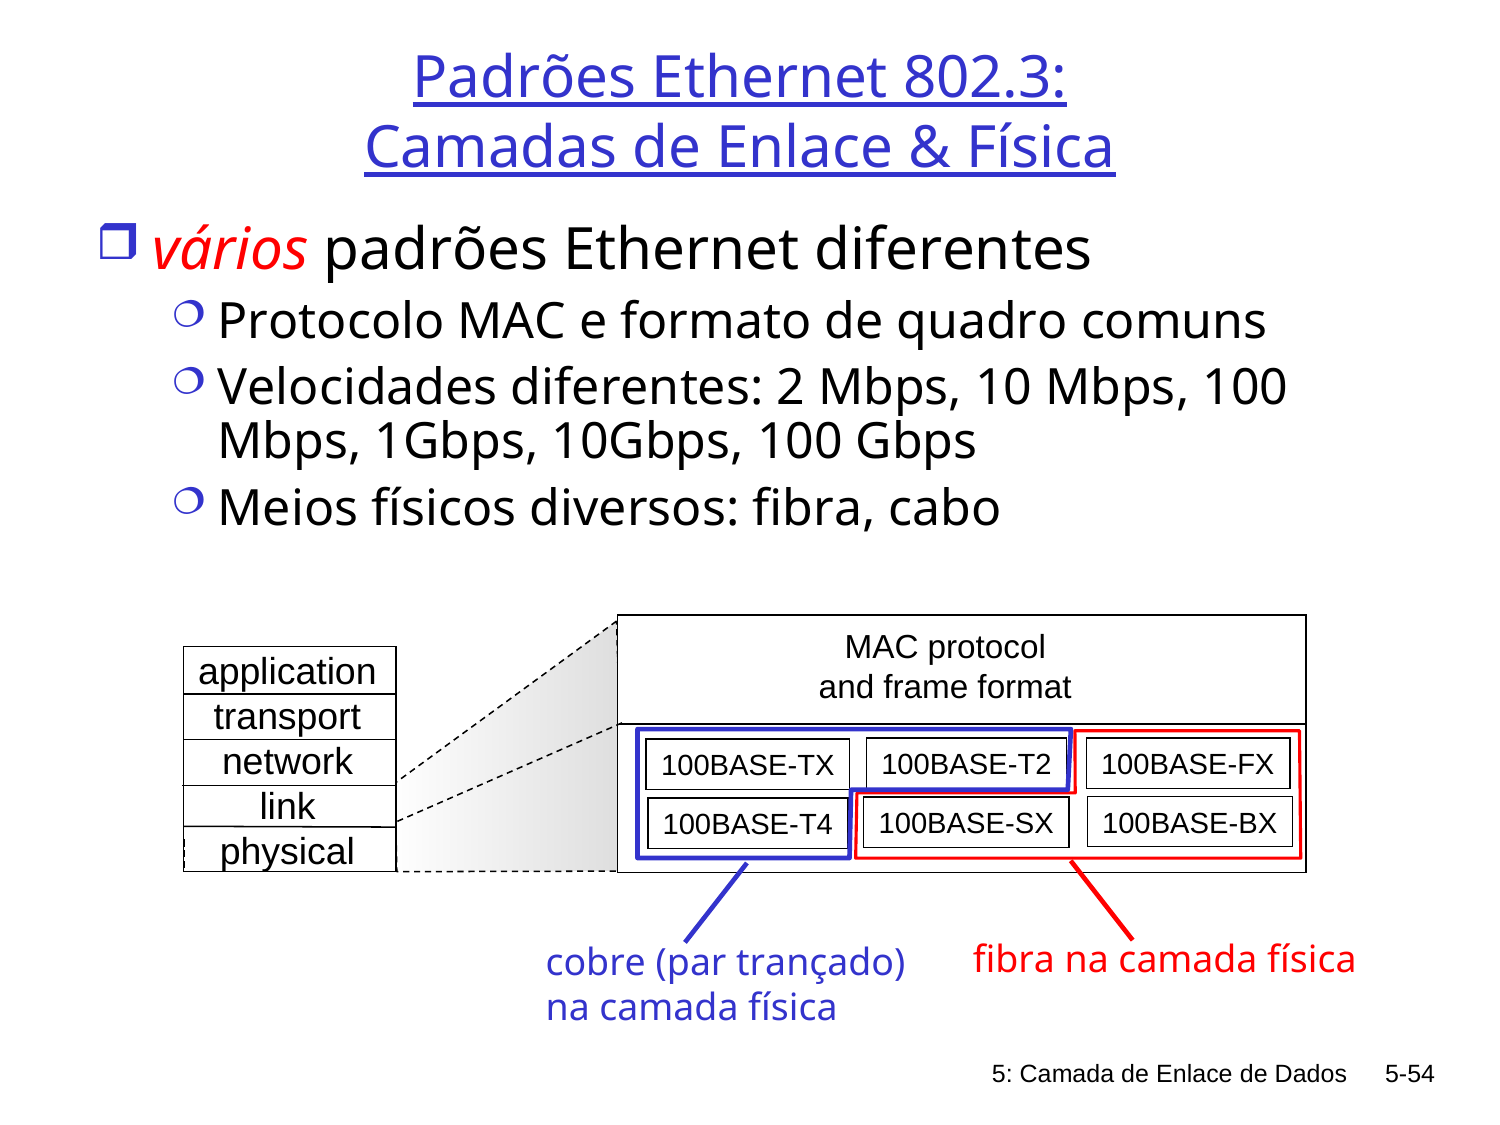

# Padrões Ethernet 802.3: Camadas de Enlace & Física
vários padrões Ethernet diferentes
Protocolo MAC e formato de quadro comuns
Velocidades diferentes: 2 Mbps, 10 Mbps, 100 Mbps, 1Gbps, 10Gbps, 100 Gbps
Meios físicos diversos: fibra, cabo
MAC protocol
and frame format
application
transport
network
link
physical
cobre (par trançado)
na camada física
fibra na camada física
100BASE-T2
100BASE-FX
100BASE-TX
100BASE-BX
100BASE-SX
100BASE-T4
5: Camada de Enlace de Dados